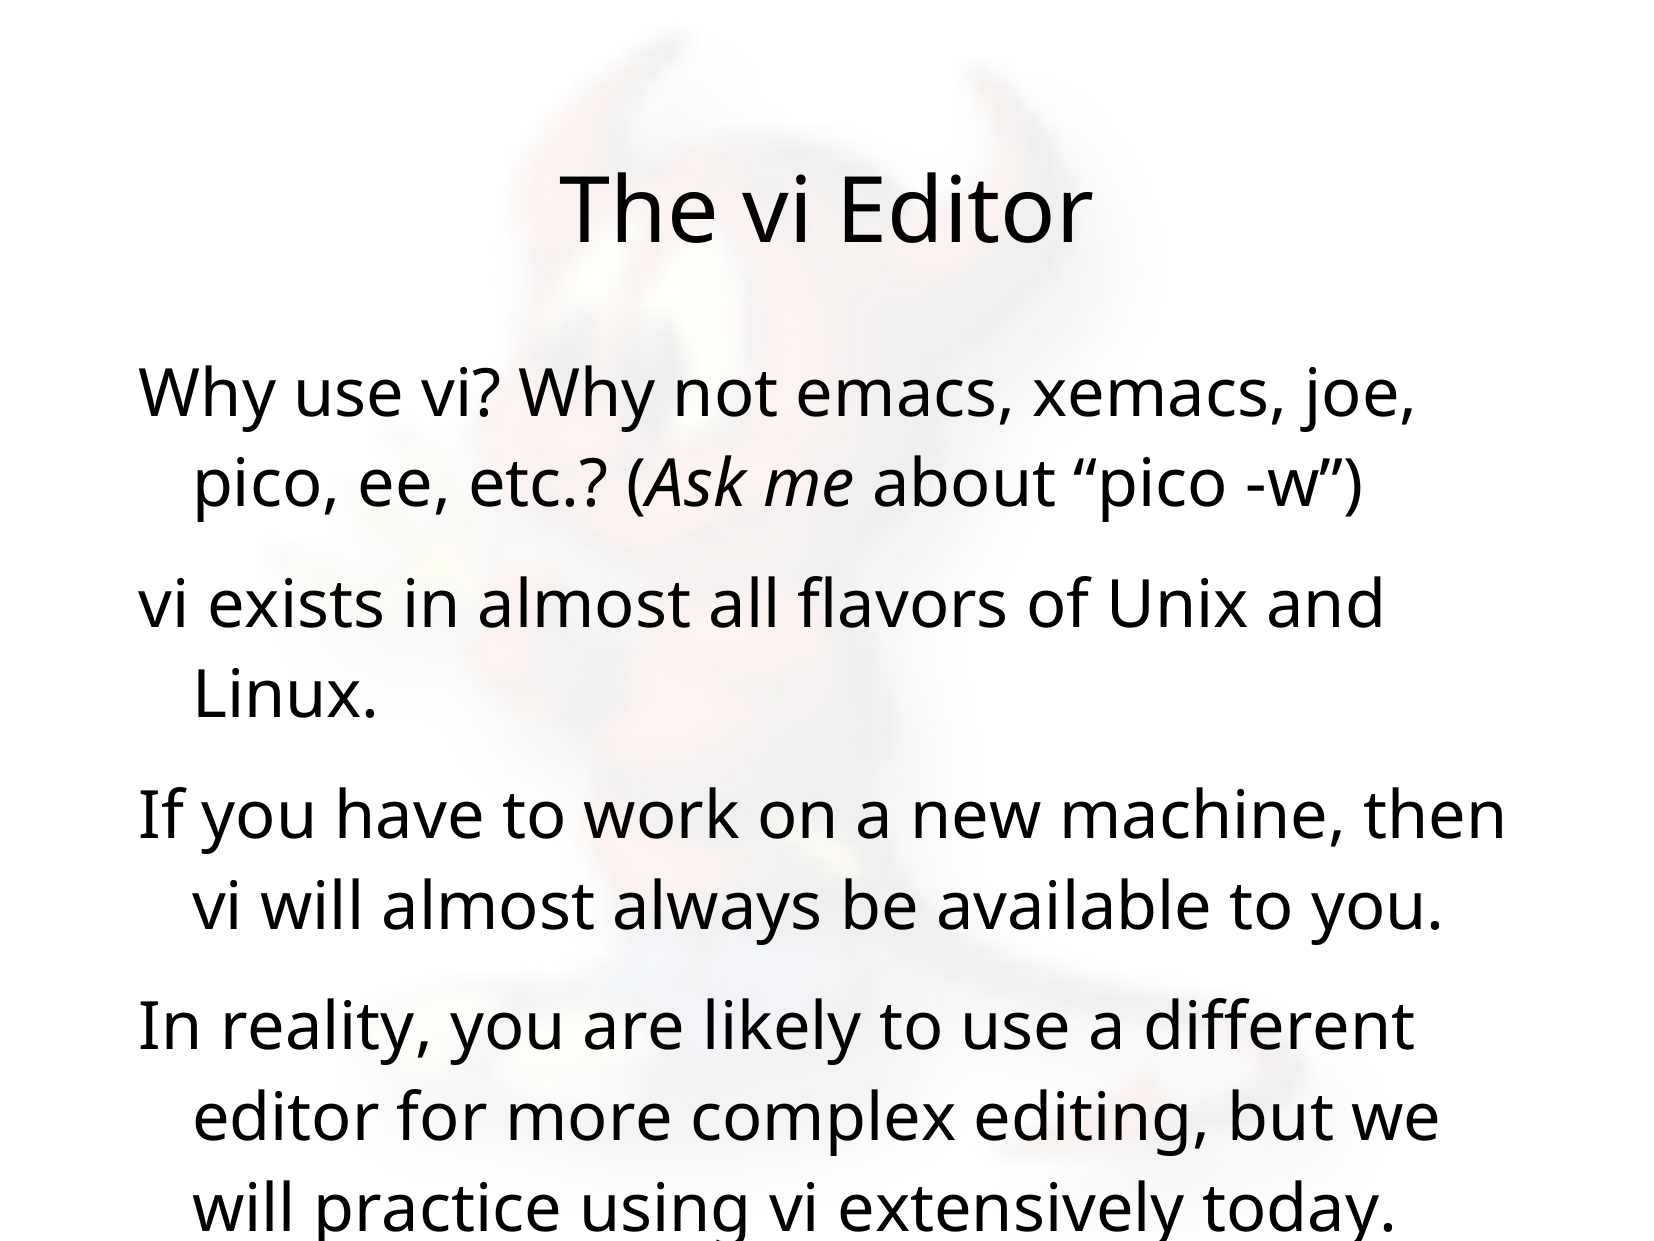

# The vi Editor
Why use vi? Why not emacs, xemacs, joe, pico, ee, etc.? (Ask me about “pico -w”)
vi exists in almost all flavors of Unix and Linux.
If you have to work on a new machine, then vi will almost always be available to you.
In reality, you are likely to use a different editor for more complex editing, but we will practice using vi extensively today.